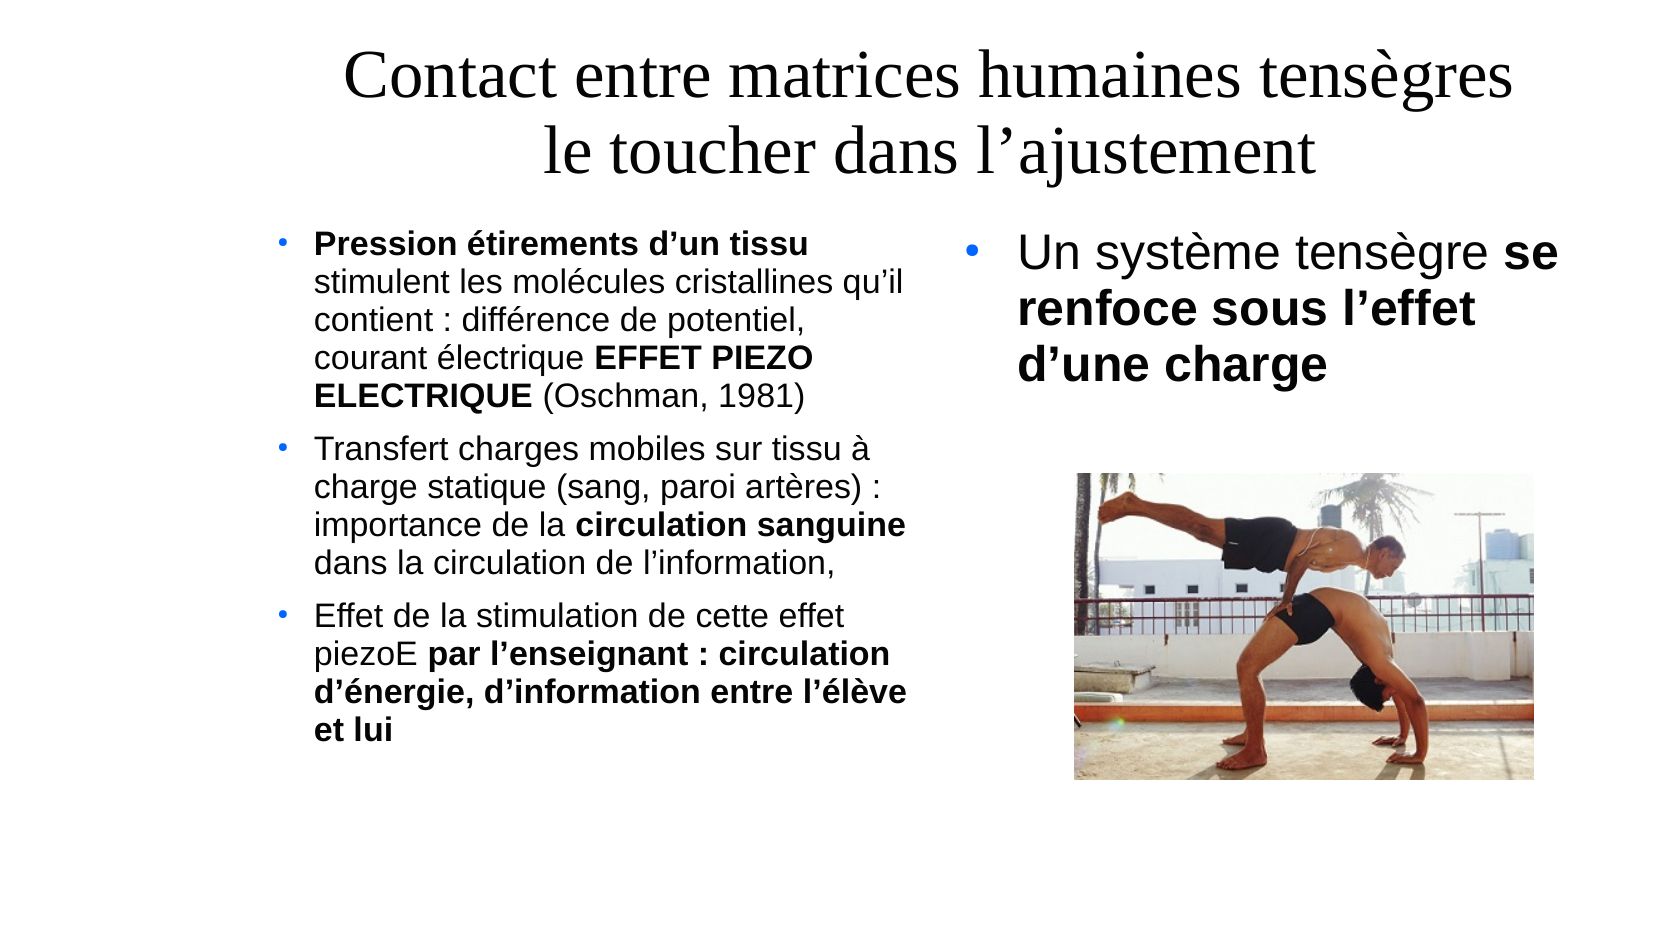

# Contact entre matrices humaines tensègres le toucher dans l’ajustement
Pression étirements d’un tissu stimulent les molécules cristallines qu’il contient : différence de potentiel, courant électrique EFFET PIEZO ELECTRIQUE (Oschman, 1981)
Transfert charges mobiles sur tissu à charge statique (sang, paroi artères) : importance de la circulation sanguine dans la circulation de l’information,
Effet de la stimulation de cette effet piezoE par l’enseignant : circulation d’énergie, d’information entre l’élève et lui
Un système tensègre se renfoce sous l’effet d’une charge
Le tissu conjonctif, par Nicolas Truffart, Ecole Française d'Ashtanga Yoga
24